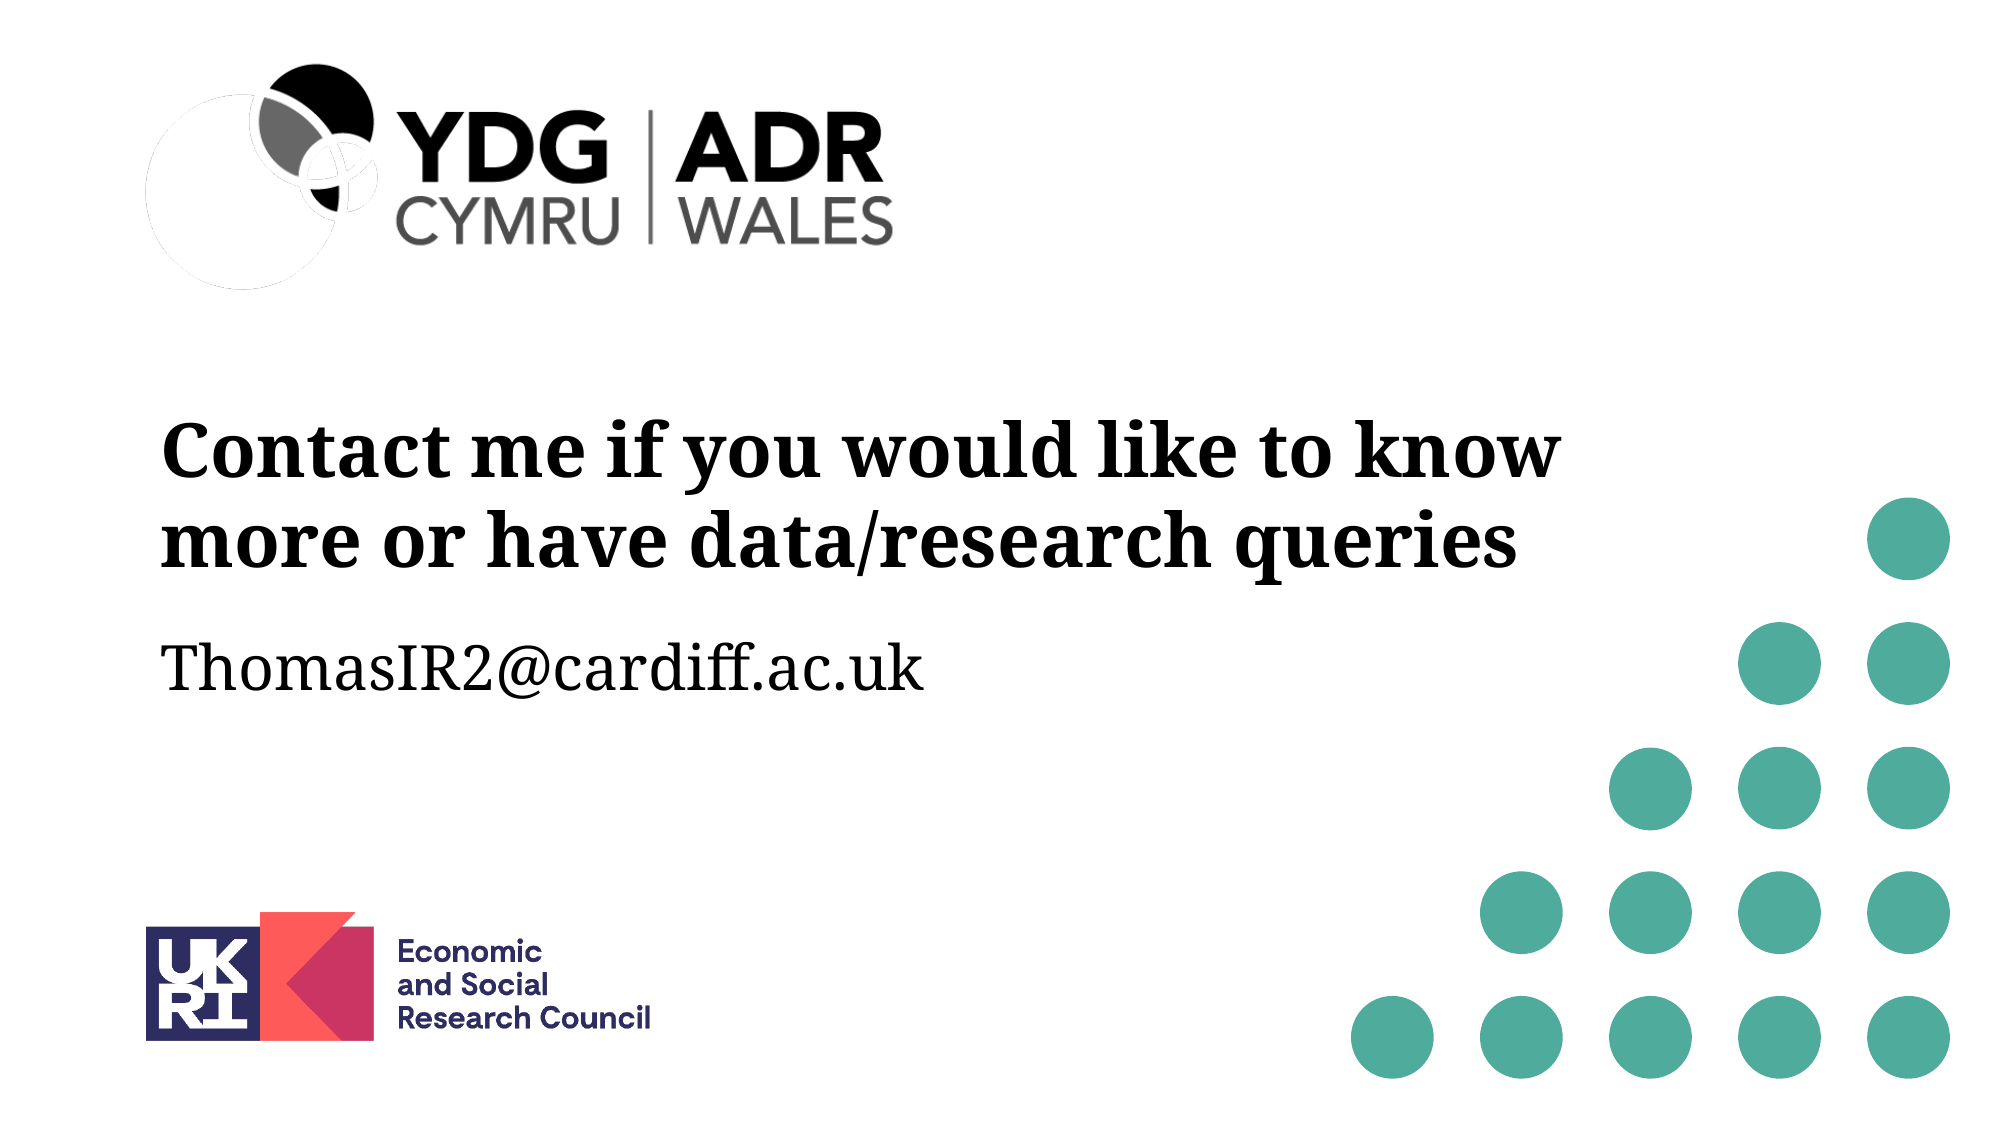

Contact me if you would like to know more or have data/research queries
ThomasIR2@cardiff.ac.uk